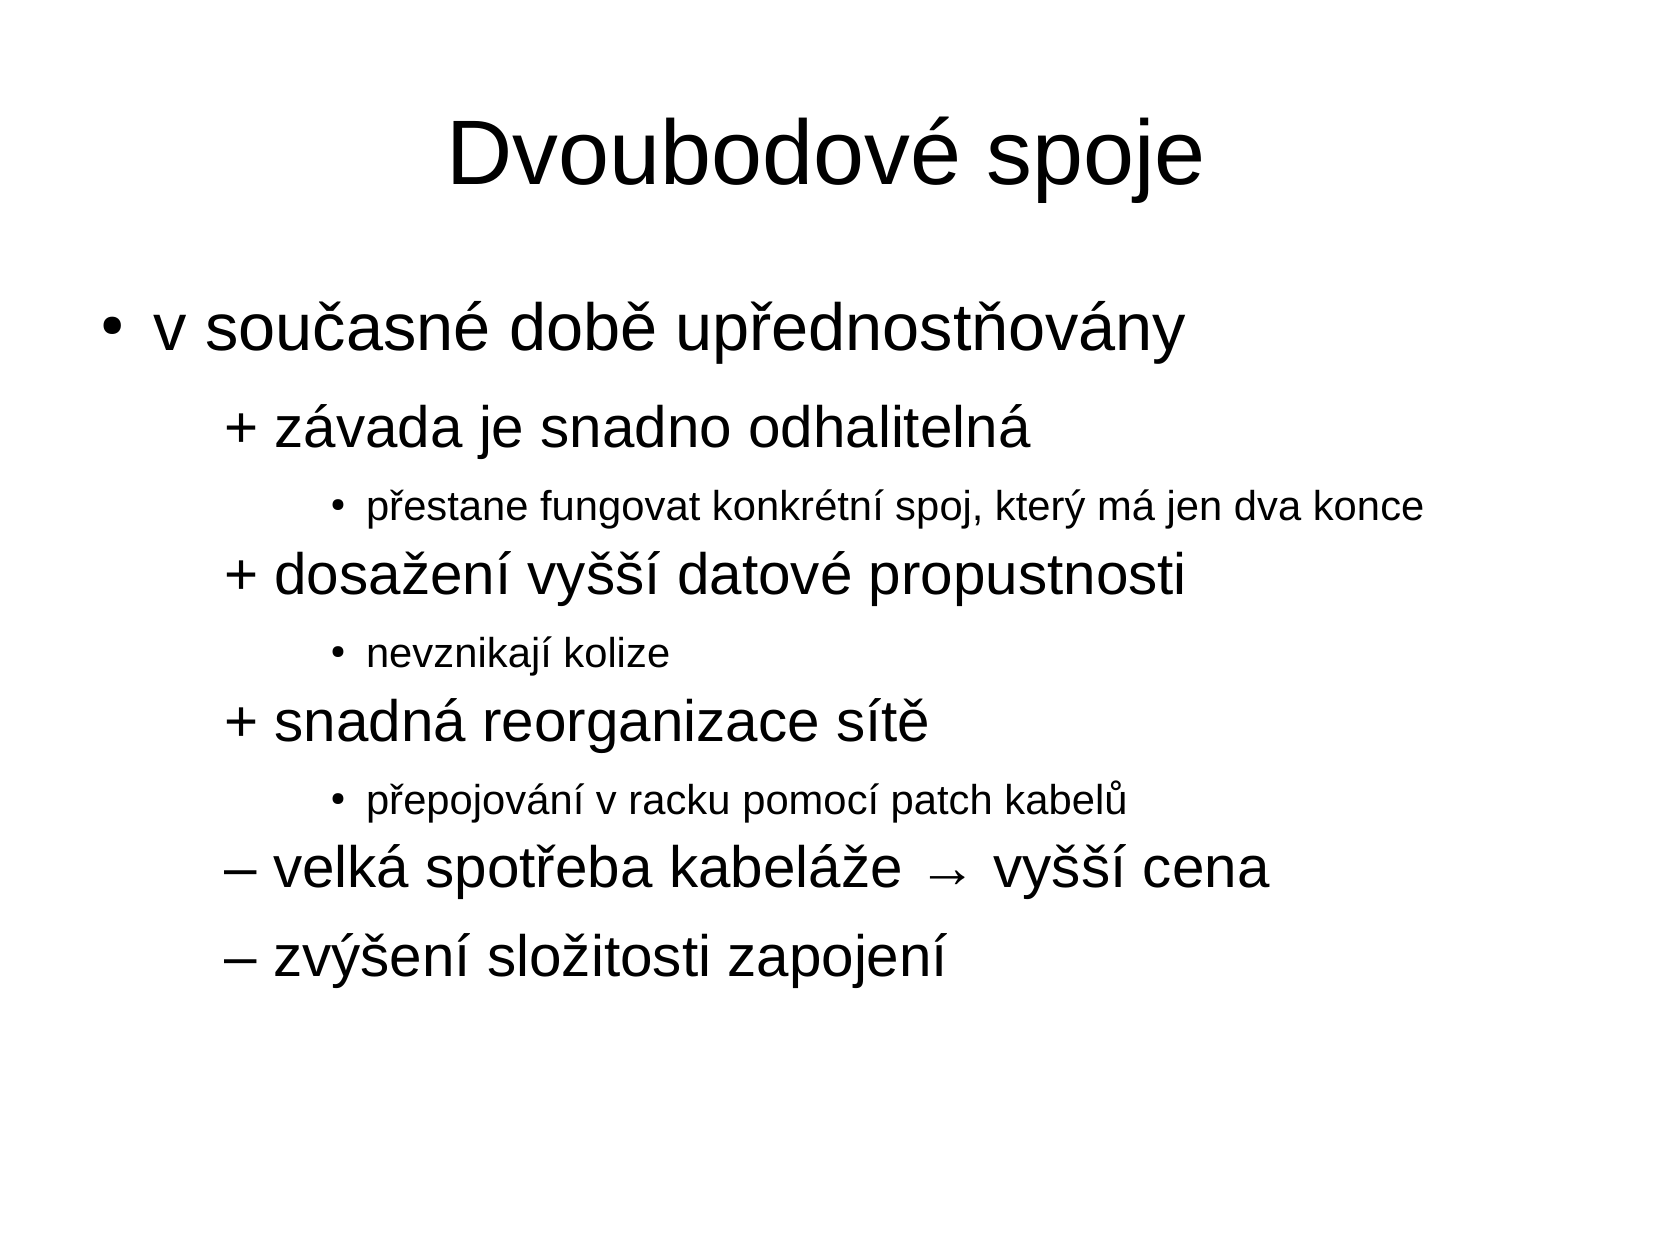

# Dvoubodové spoje
v současné době upřednostňovány
+ závada je snadno odhalitelná
přestane fungovat konkrétní spoj, který má jen dva konce
+ dosažení vyšší datové propustnosti
nevznikají kolize
+ snadná reorganizace sítě
přepojování v racku pomocí patch kabelů
– velká spotřeba kabeláže → vyšší cena
– zvýšení složitosti zapojení